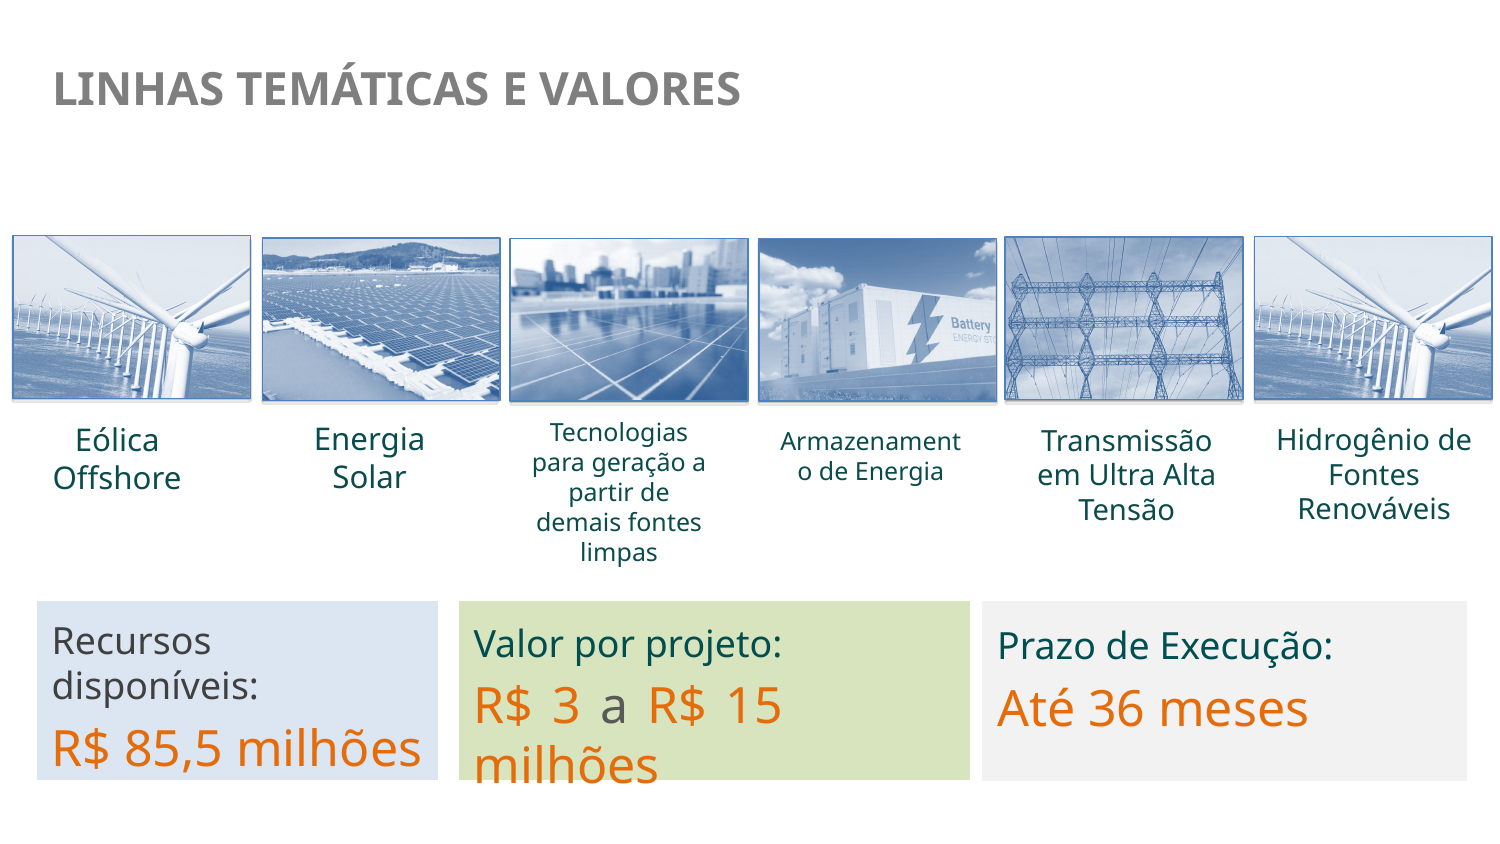

LINHAS TEMÁTICAS E VALORES
Tecnologias para geração a partir de demais fontes limpas
Energia Solar
Eólica Offshore
Hidrogênio de Fontes Renováveis
Transmissão em Ultra Alta Tensão
Armazenamento de Energia
Recursos disponíveis:
R$ 85,5 milhões
Valor por projeto:
R$ 3 a R$ 15 milhões
Prazo de Execução:
Até 36 meses